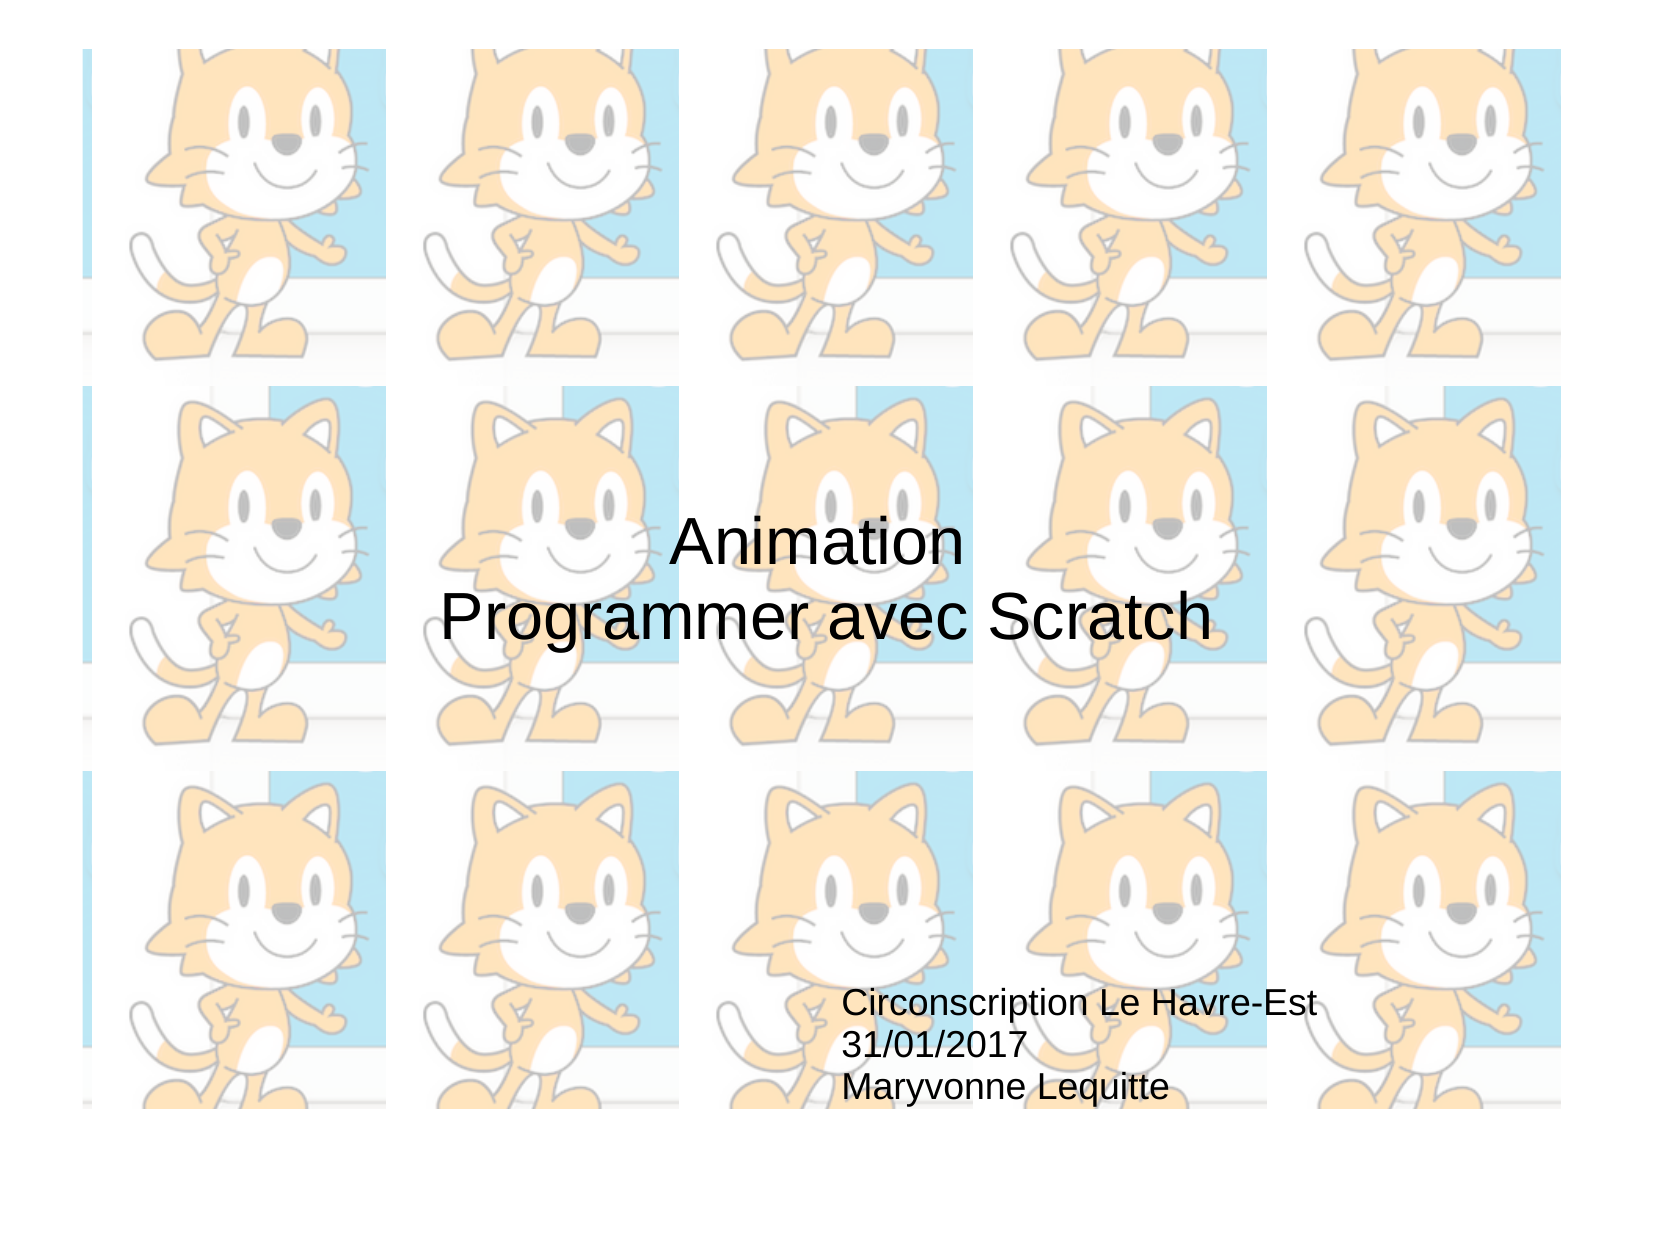

# Animation
Programmer avec Scratch
Circonscription Le Havre-Est
31/01/2017
Maryvonne Lequitte